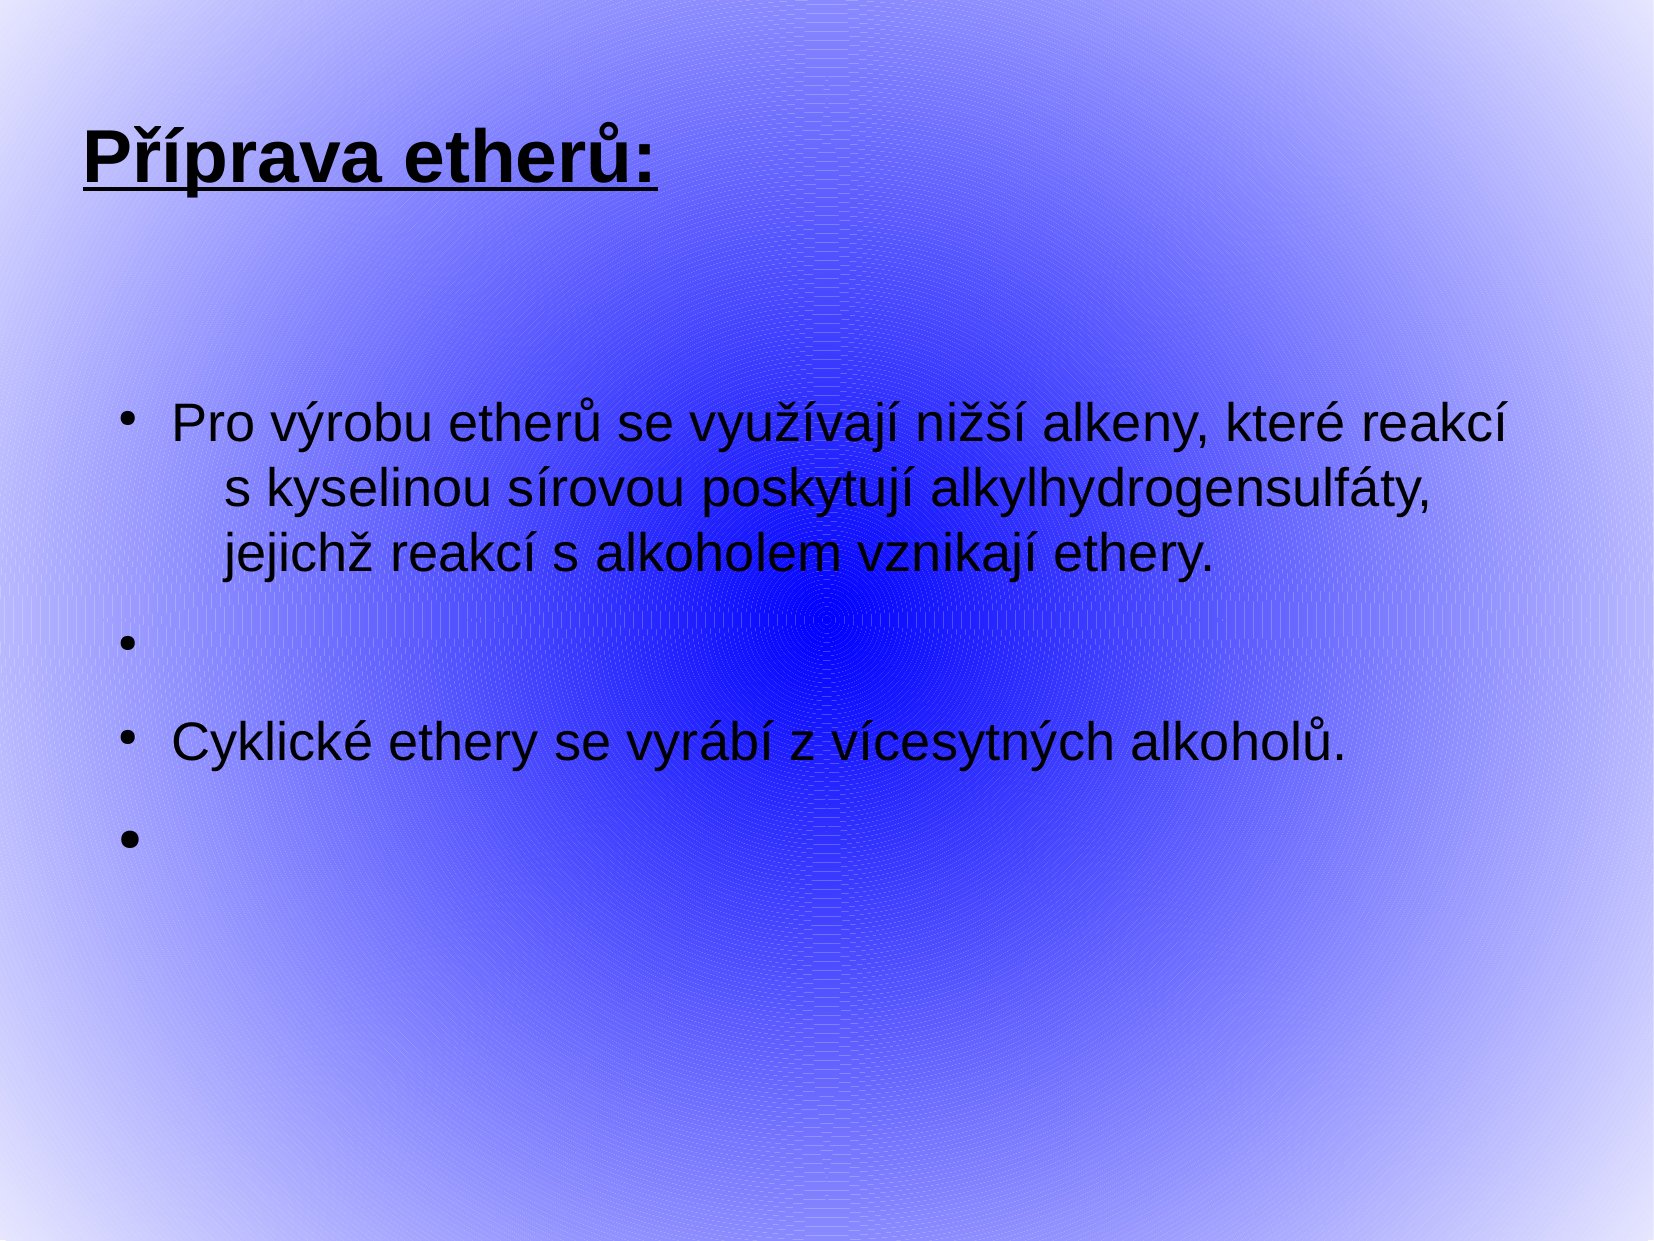

# Příprava etherů:
Pro výrobu etherů se využívají nižší alkeny, které reakcí s kyselinou sírovou poskytují alkylhydrogensulfáty, jejichž reakcí s alkoholem vznikají ethery.
Cyklické ethery se vyrábí z vícesytných alkoholů.